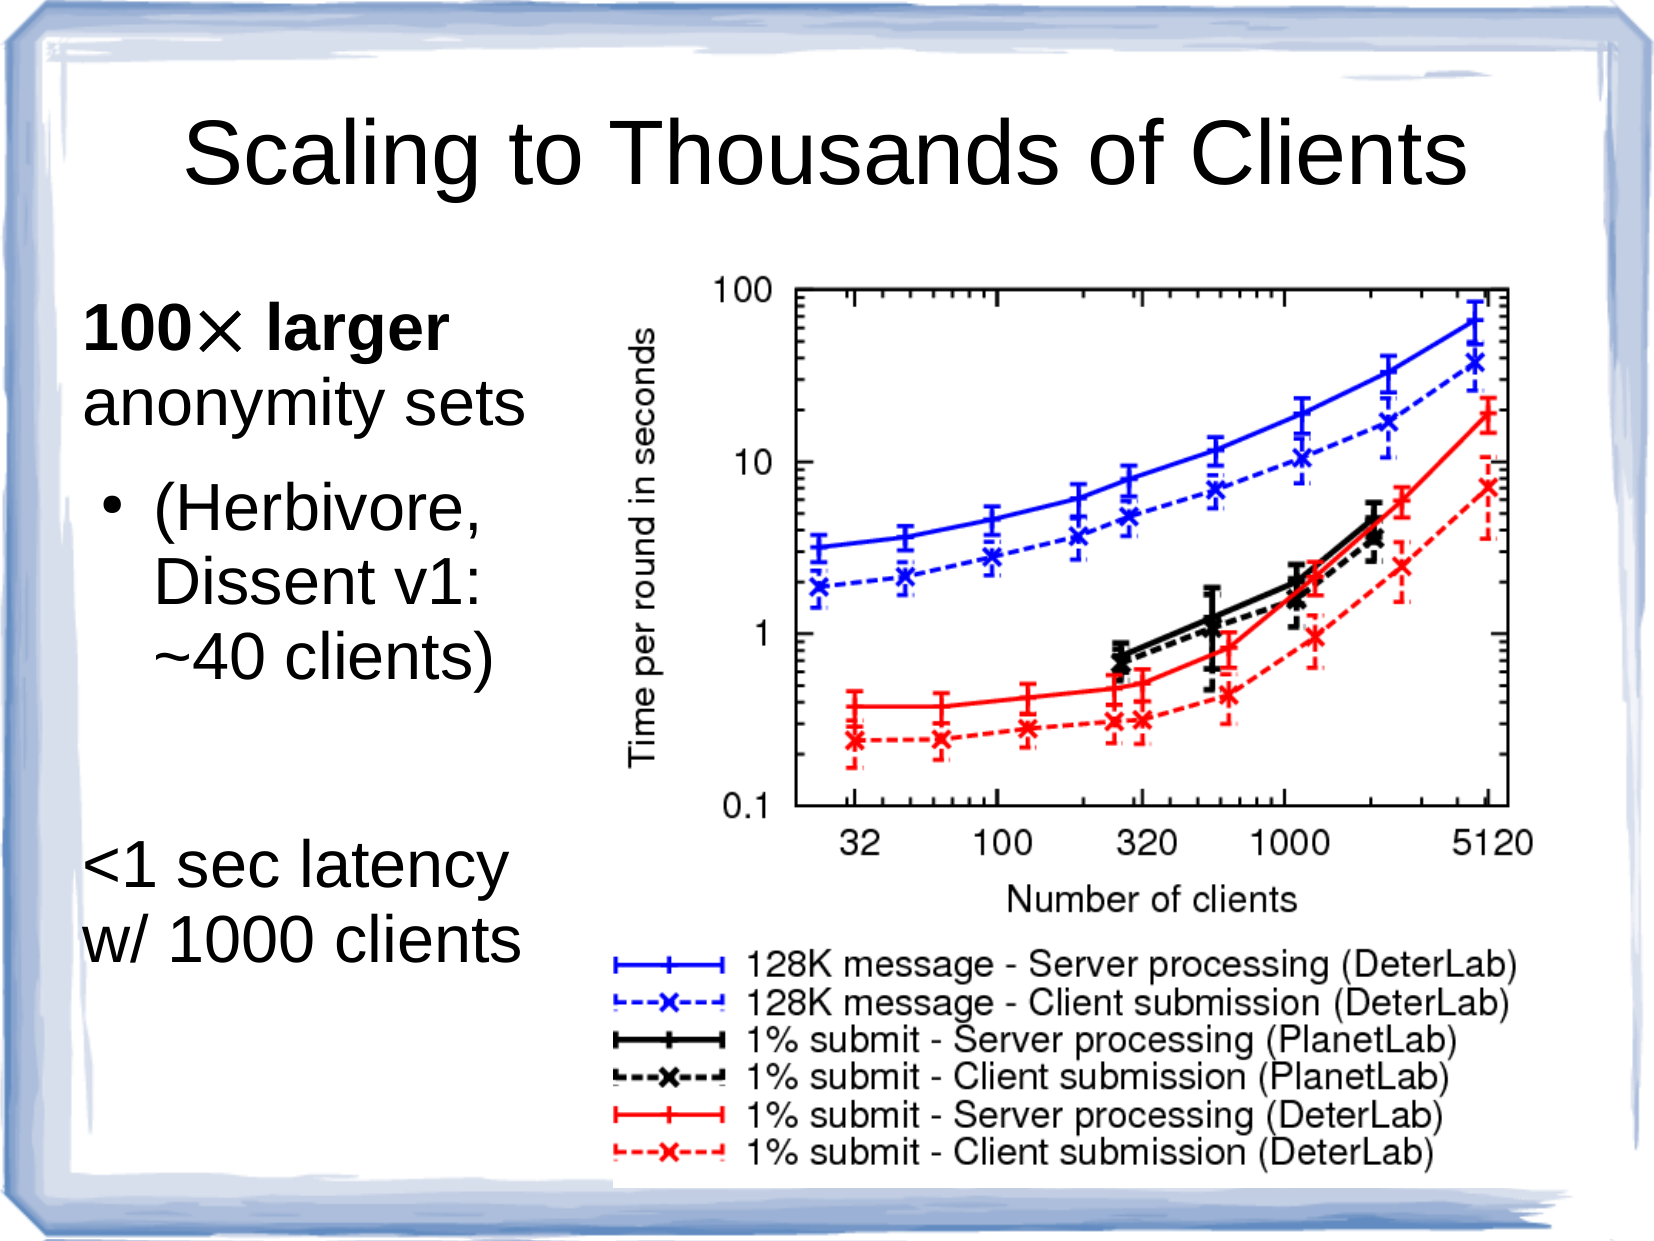

# Scaling to Thousands of Clients
100 larger
anonymity sets
(Herbivore,
Dissent v1:
~40 clients)
<1 sec latency
w/ 1000 clients
29